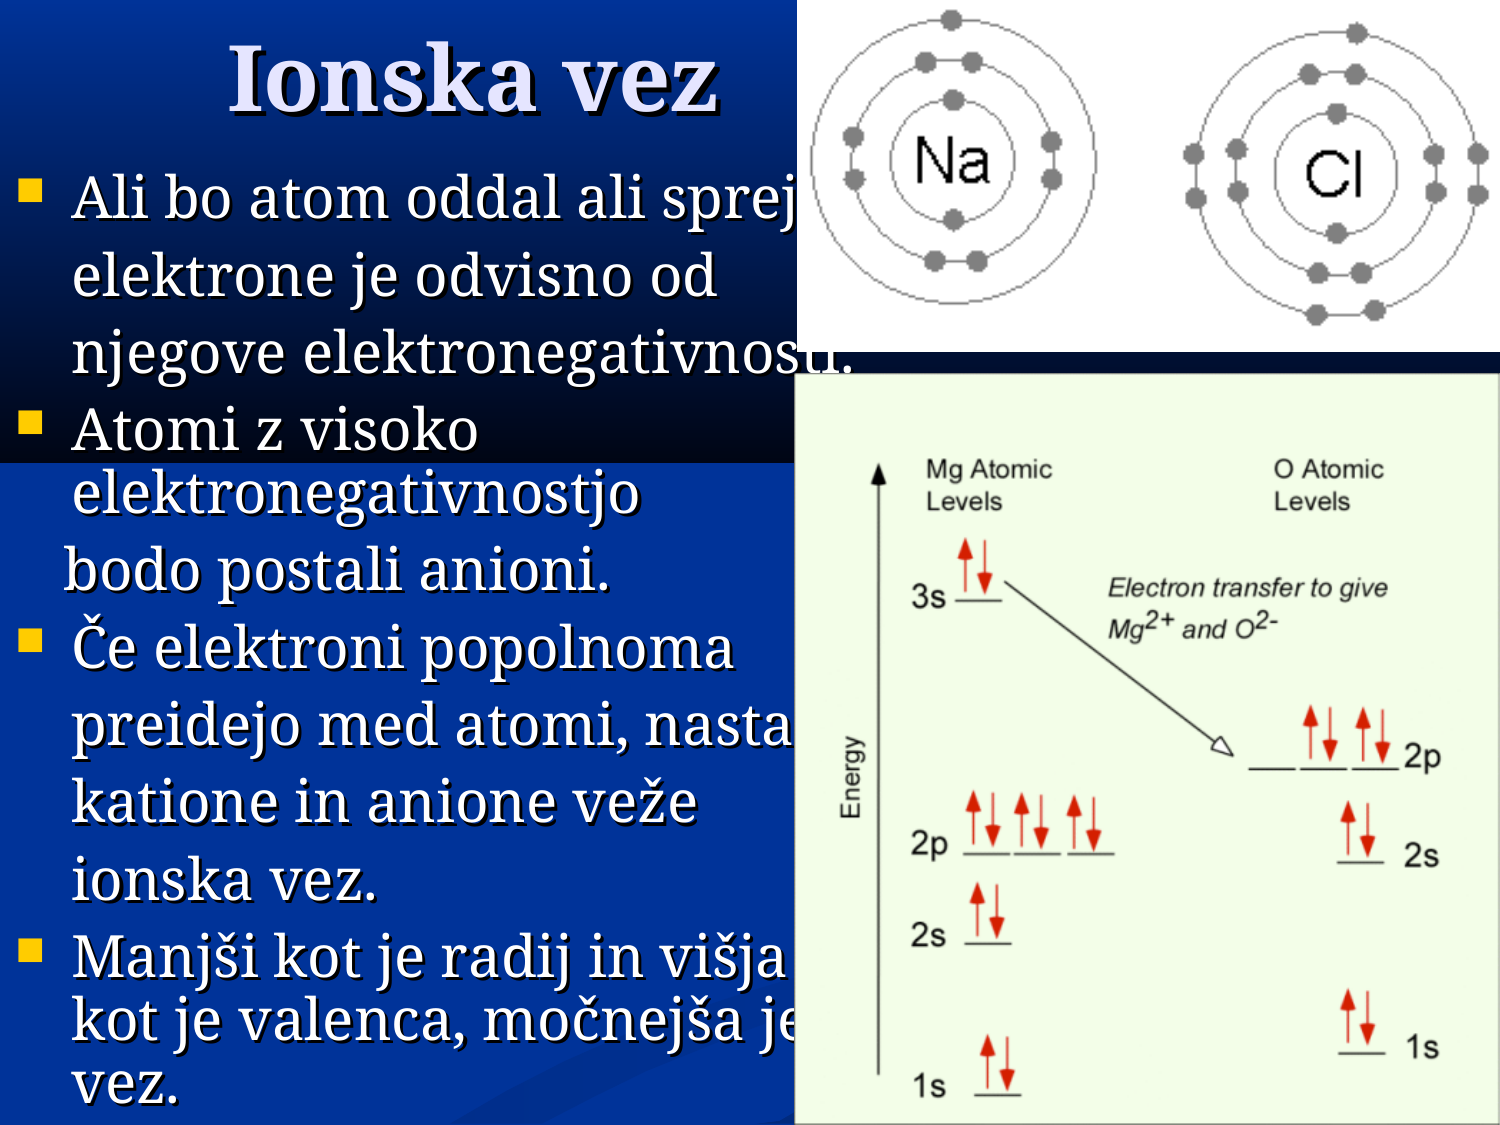

# Ionska vez
Ali bo atom oddal ali sprejel
	elektrone je odvisno od
	njegove elektronegativnosti.
Atomi z visoko elektronegativnostjo
 bodo postali anioni.
Če elektroni popolnoma
	preidejo med atomi, nastale
	katione in anione veže
	ionska vez.
Manjši kot je radij in višja kot je valenca, močnejša je vez.